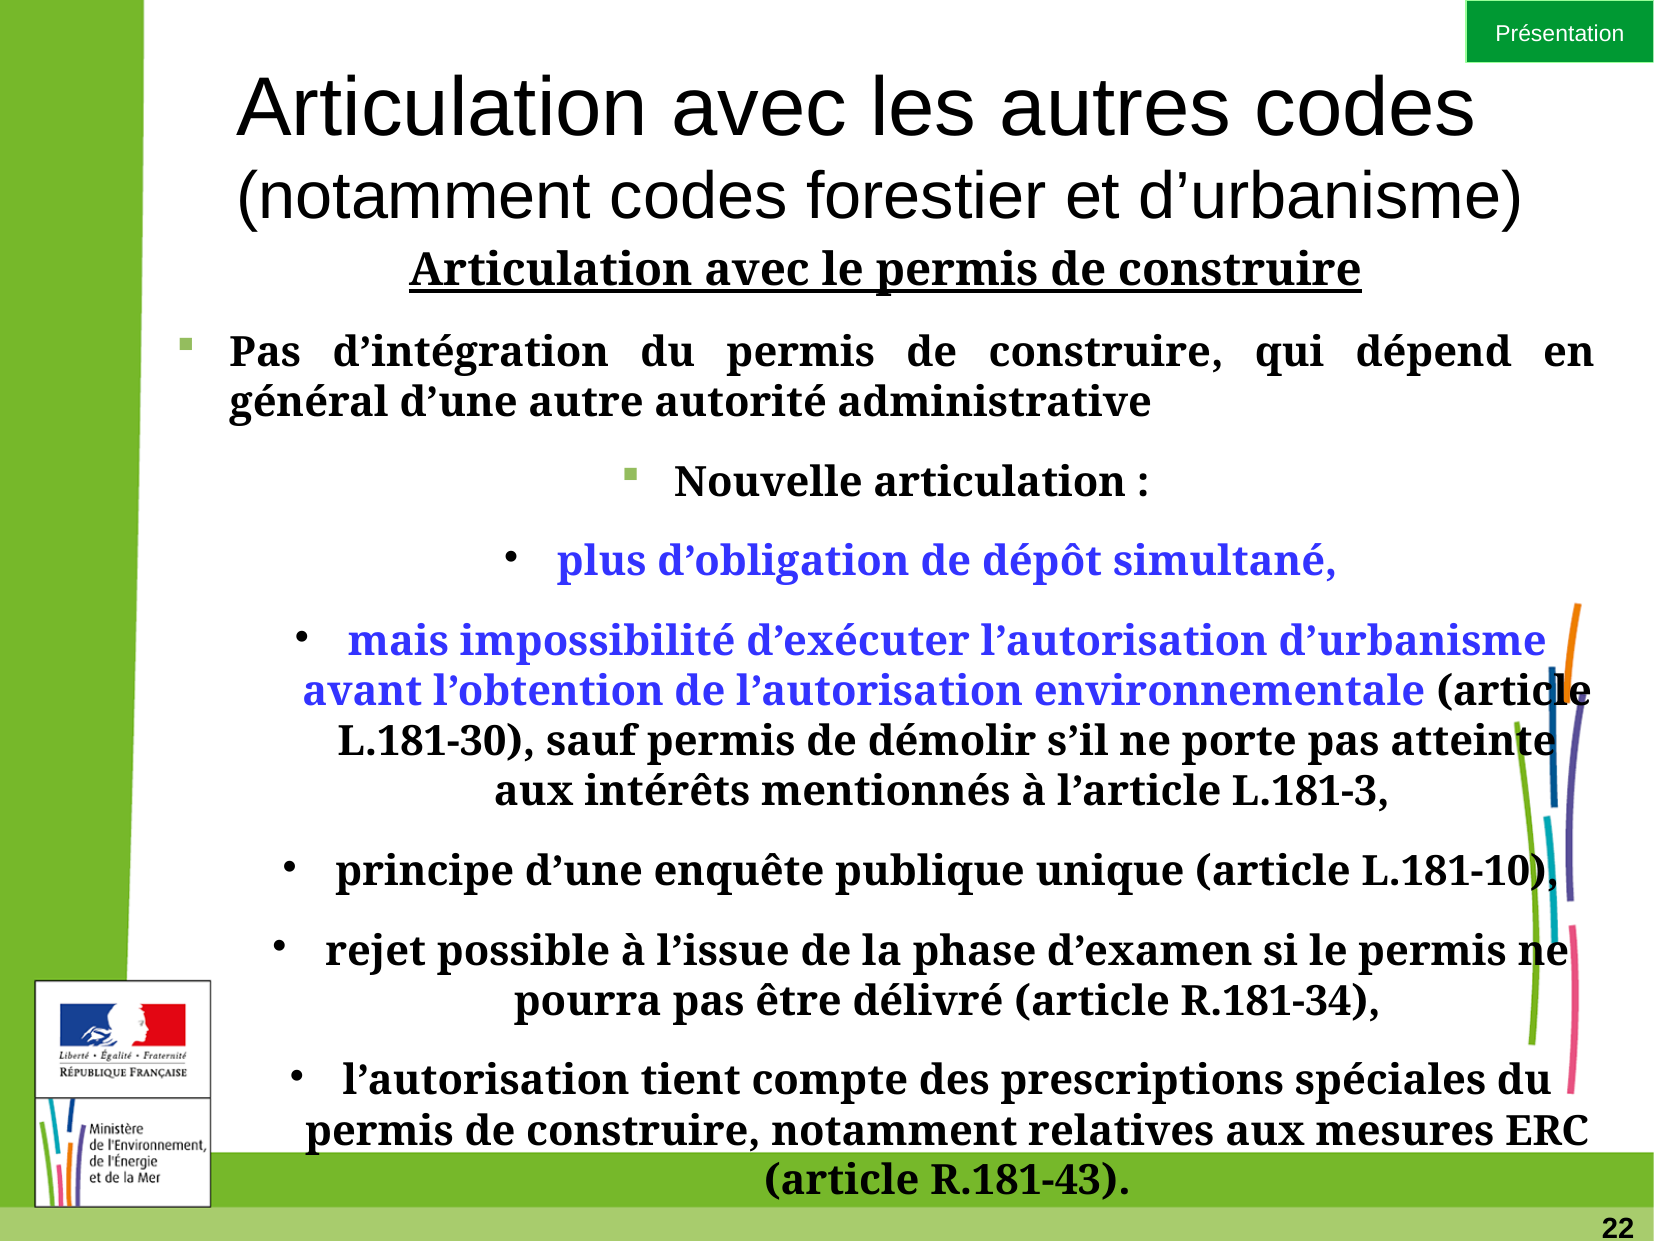

Présentation
# Articulation avec les autres codes (notamment codes forestier et d’urbanisme)
Articulation avec le permis de construire
Pas d’intégration du permis de construire, qui dépend en général d’une autre autorité administrative
Nouvelle articulation :
plus d’obligation de dépôt simultané,
mais impossibilité d’exécuter l’autorisation d’urbanisme avant l’obtention de l’autorisation environnementale (article L.181-30), sauf permis de démolir s’il ne porte pas atteinte aux intérêts mentionnés à l’article L.181-3,
principe d’une enquête publique unique (article L.181-10),
rejet possible à l’issue de la phase d’examen si le permis ne pourra pas être délivré (article R.181-34),
l’autorisation tient compte des prescriptions spéciales du permis de construire, notamment relatives aux mesures ERC (article R.181-43).